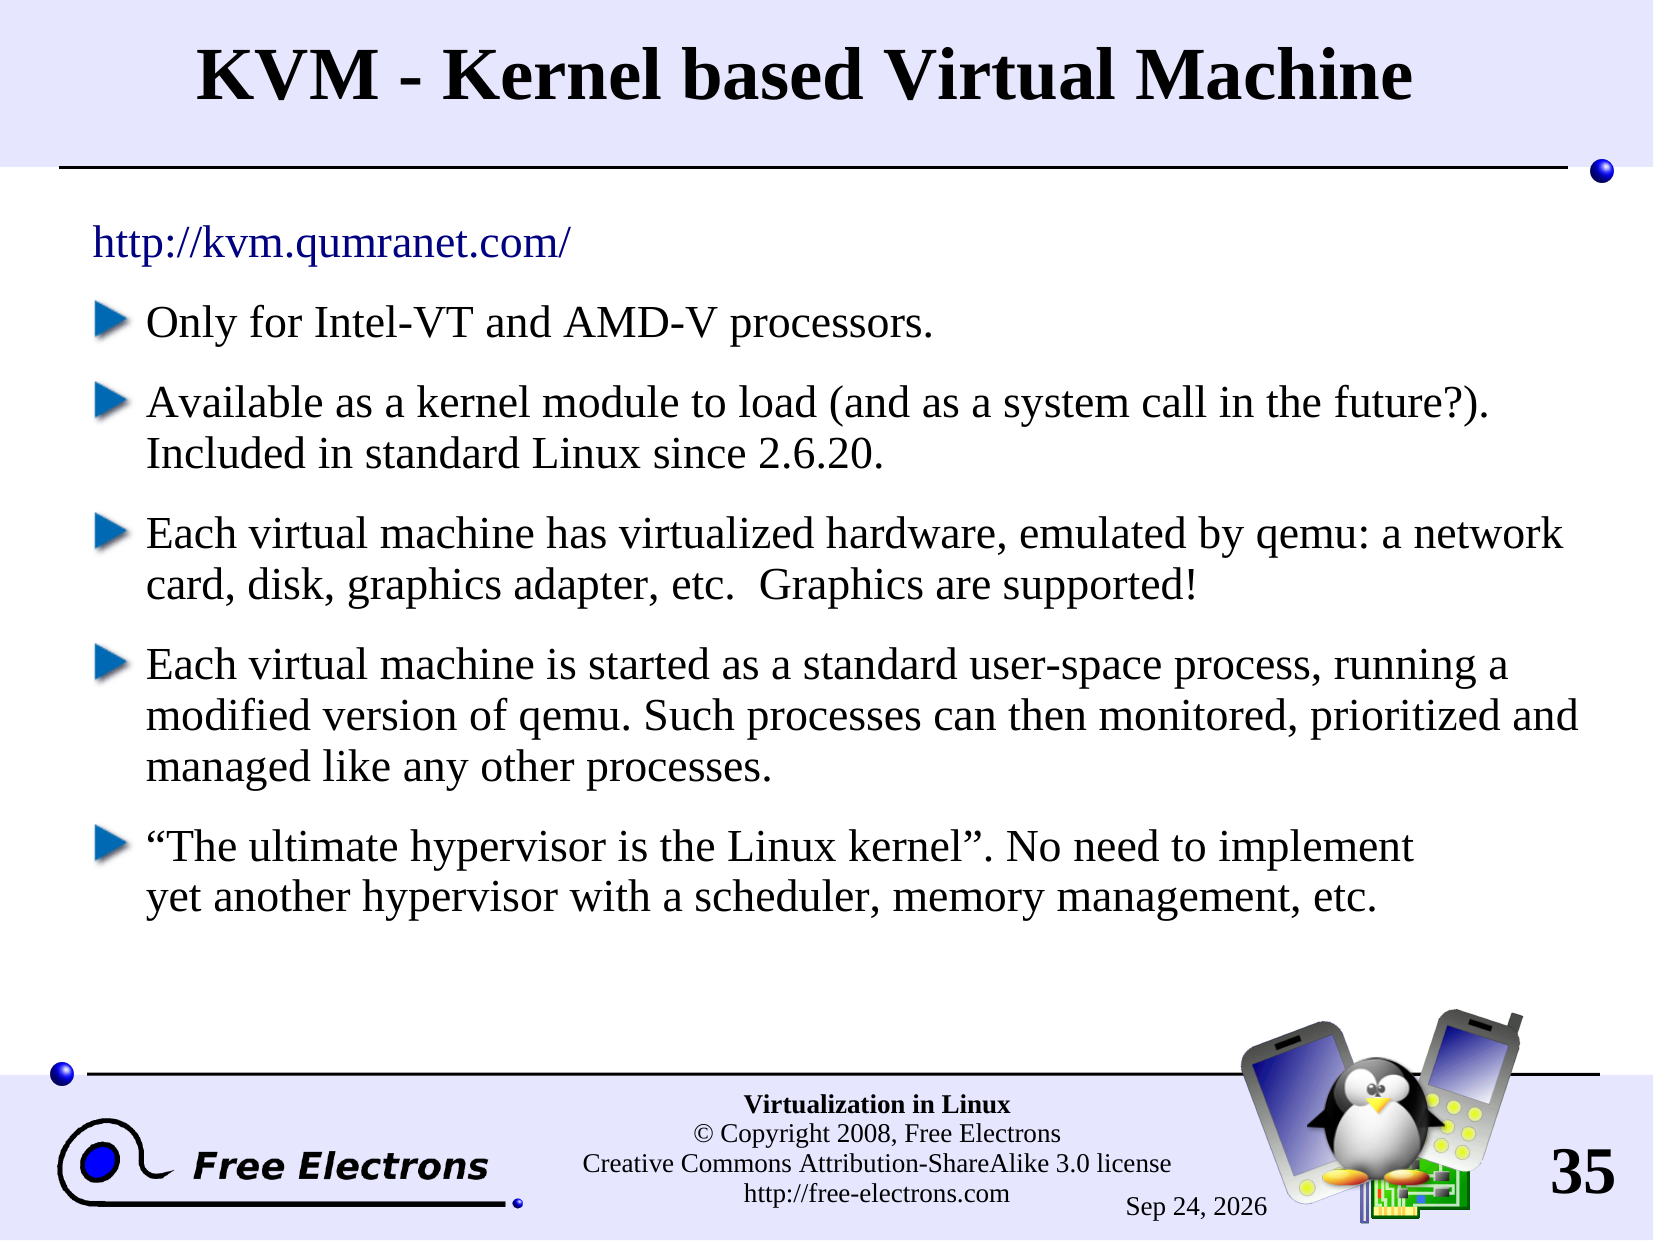

# KVM - Kernel based Virtual Machine
http://kvm.qumranet.com/
Only for Intel-VT and AMD-V processors.
Available as a kernel module to load (and as a system call in the future?). Included in standard Linux since 2.6.20.
Each virtual machine has virtualized hardware, emulated by qemu: a network card, disk, graphics adapter, etc. Graphics are supported!
Each virtual machine is started as a standard user-space process, running a modified version of qemu. Such processes can then monitored, prioritized and managed like any other processes.
“The ultimate hypervisor is the Linux kernel”. No need to implement
yet another hypervisor with a scheduler, memory management, etc.